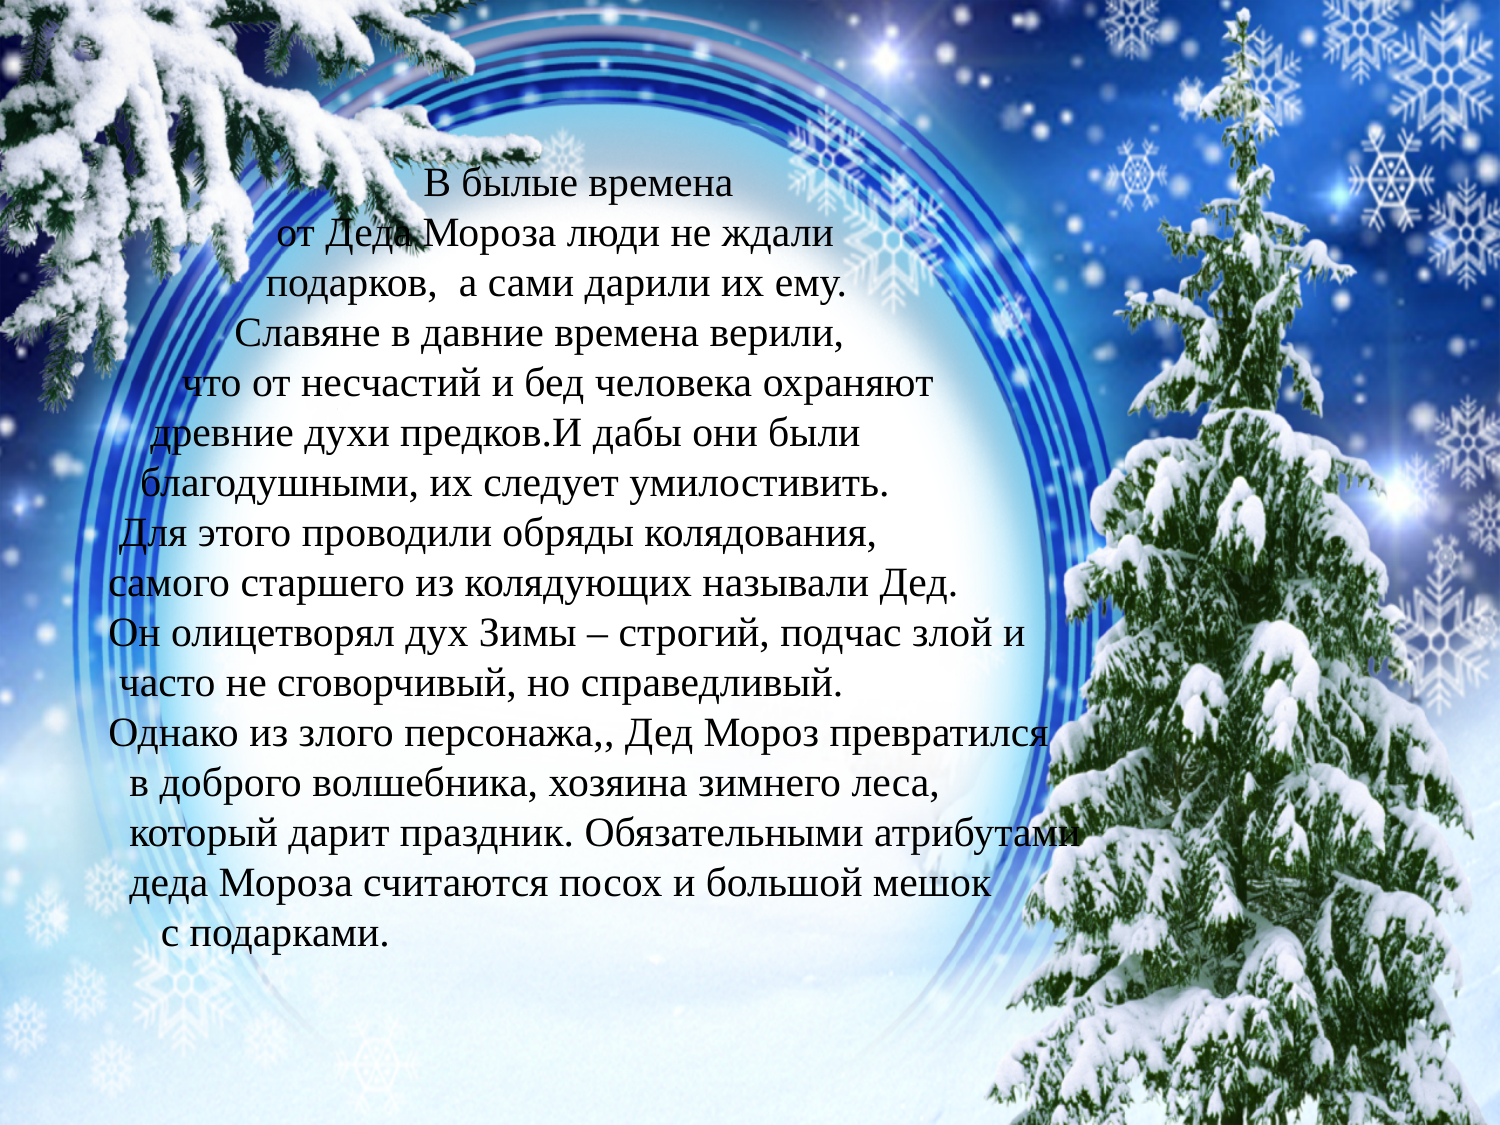

В былые времена
 от Деда Мороза люди не ждали
 подарков, а сами дарили их ему.
 Славяне в давние времена верили,
 что от несчастий и бед человека охраняют
 древние духи предков.И дабы они были
 благодушными, их следует умилостивить.
 Для этого проводили обряды колядования,
самого старшего из колядующих называли Дед.
Он олицетворял дух Зимы – строгий, подчас злой и
 часто не сговорчивый, но справедливый.
Однако из злого персонажа,, Дед Мороз превратился
 в доброго волшебника, хозяина зимнего леса,
 который дарит праздник. Обязательными атрибутами
 деда Мороза считаются посох и большой мешок
 с подарками.